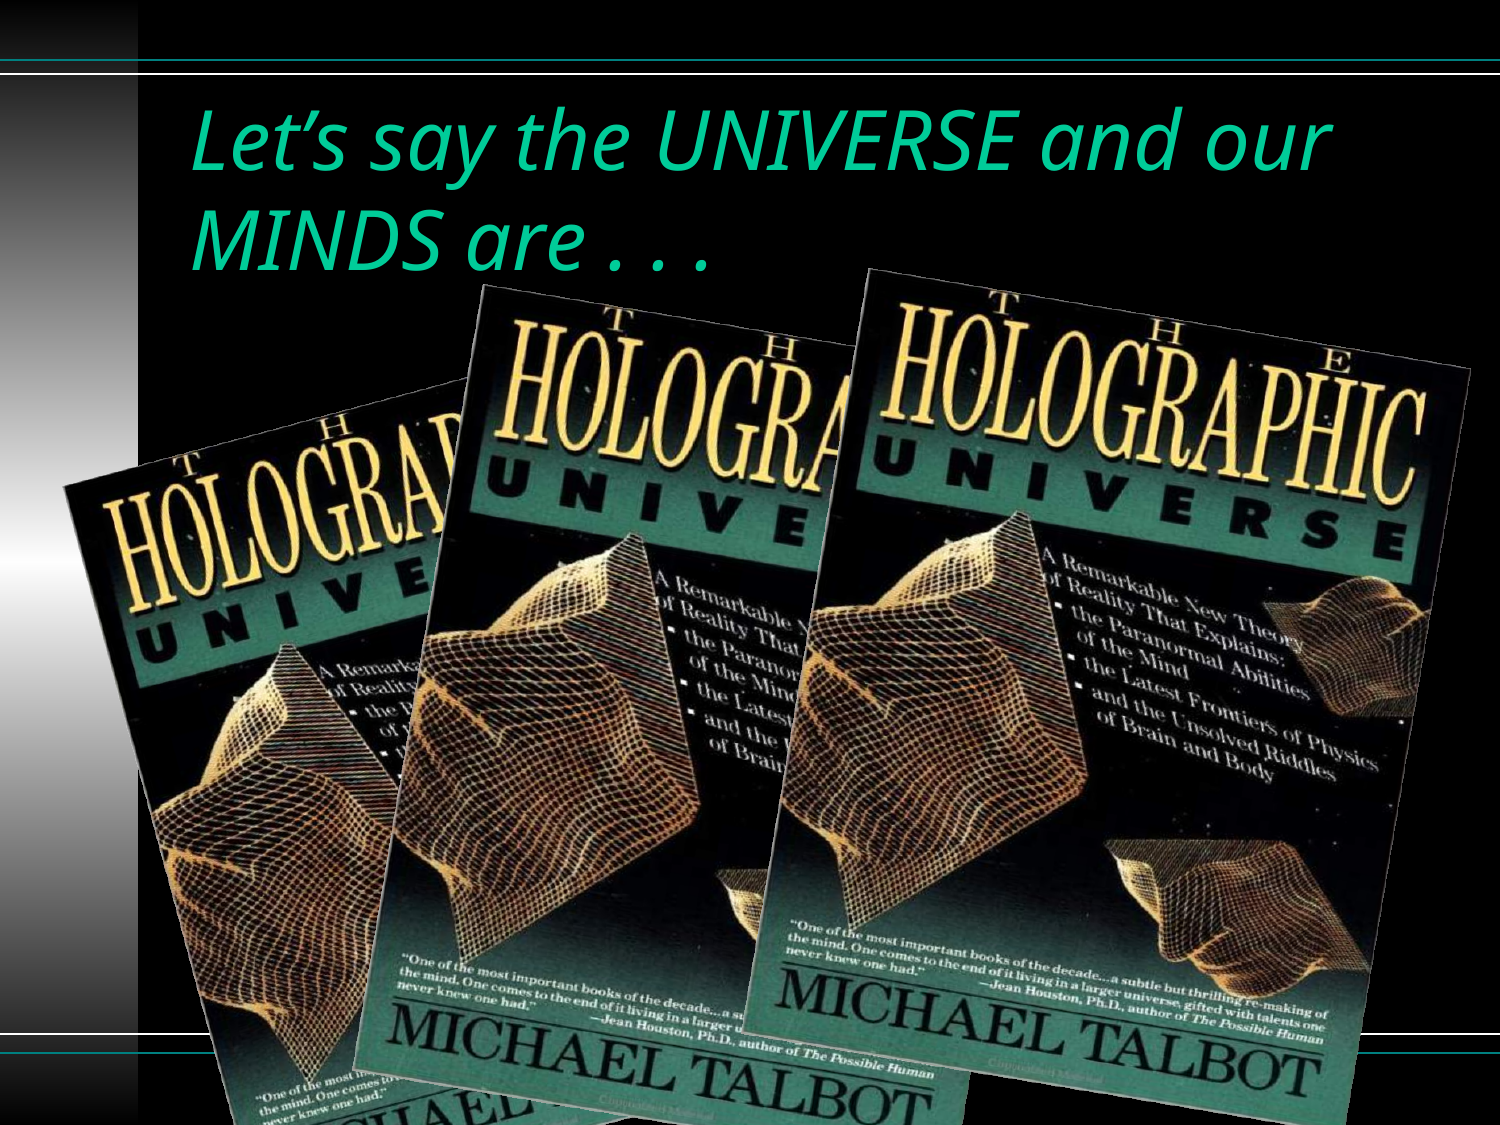

# Let’s say the UNIVERSE and our MINDS are . . .